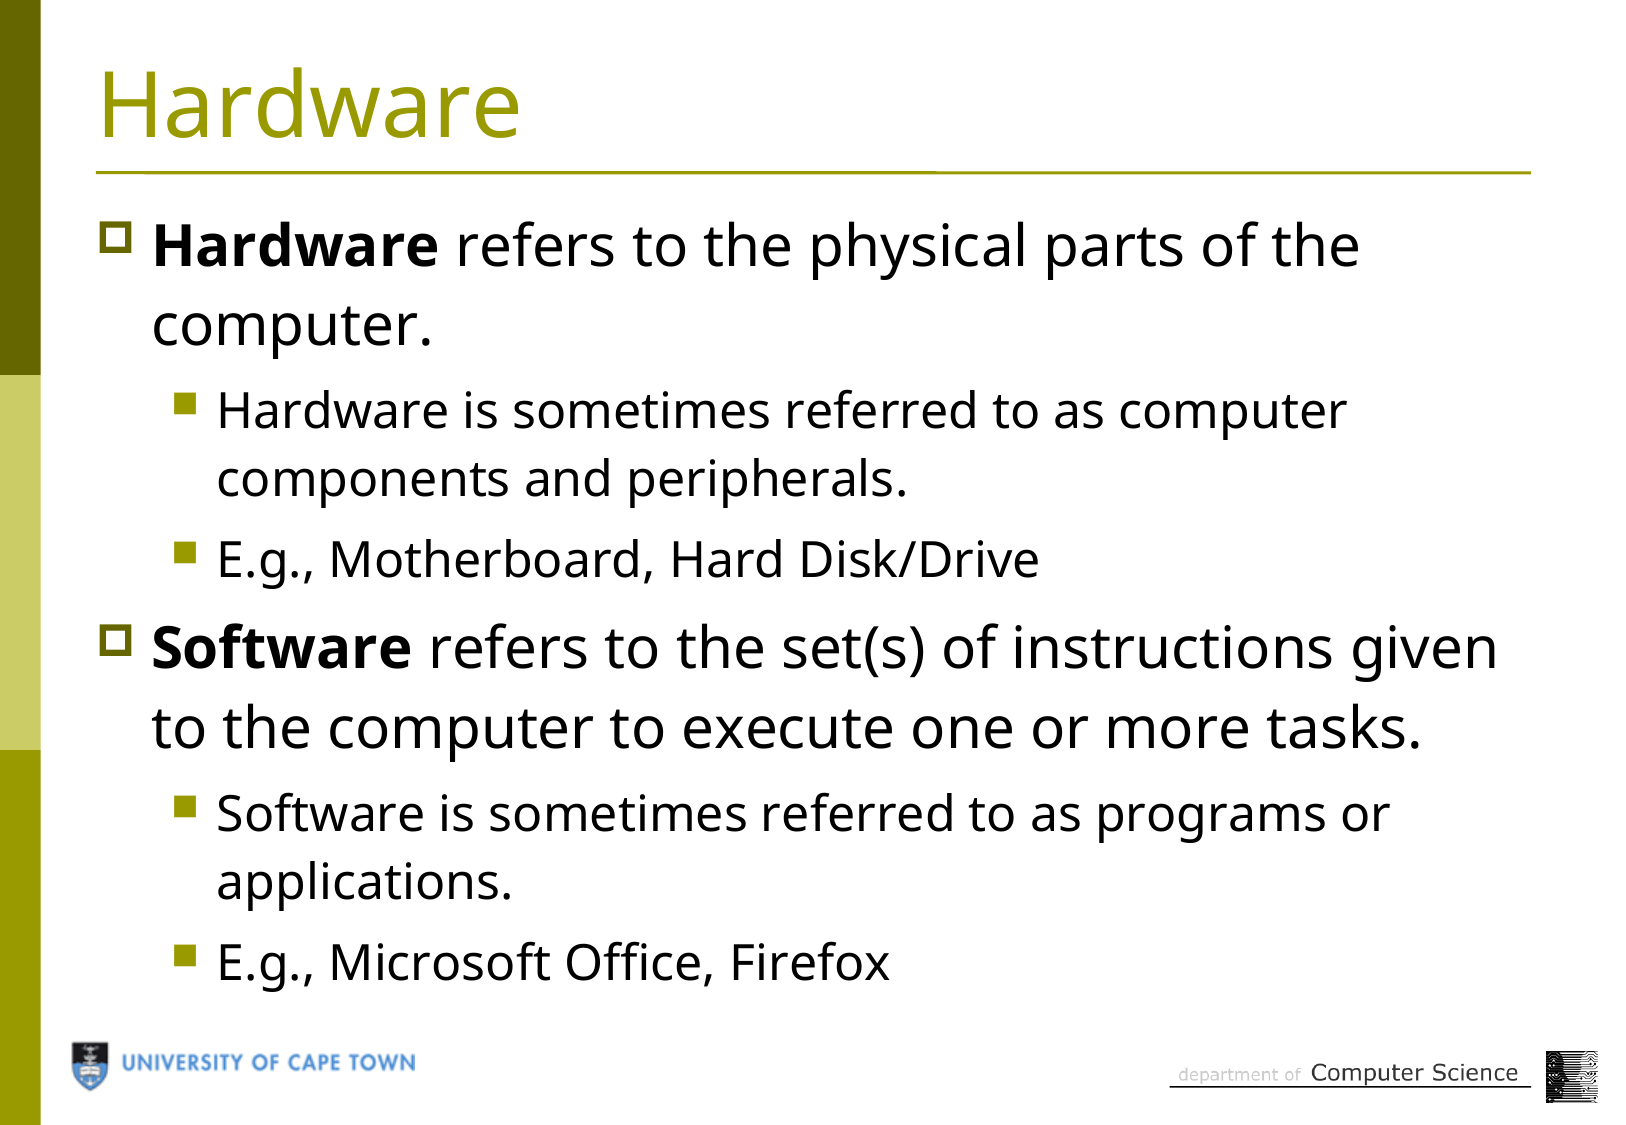

# Hardware
Hardware refers to the physical parts of the computer.
Hardware is sometimes referred to as computer components and peripherals.
E.g., Motherboard, Hard Disk/Drive
Software refers to the set(s) of instructions given to the computer to execute one or more tasks.
Software is sometimes referred to as programs or applications.
E.g., Microsoft Office, Firefox